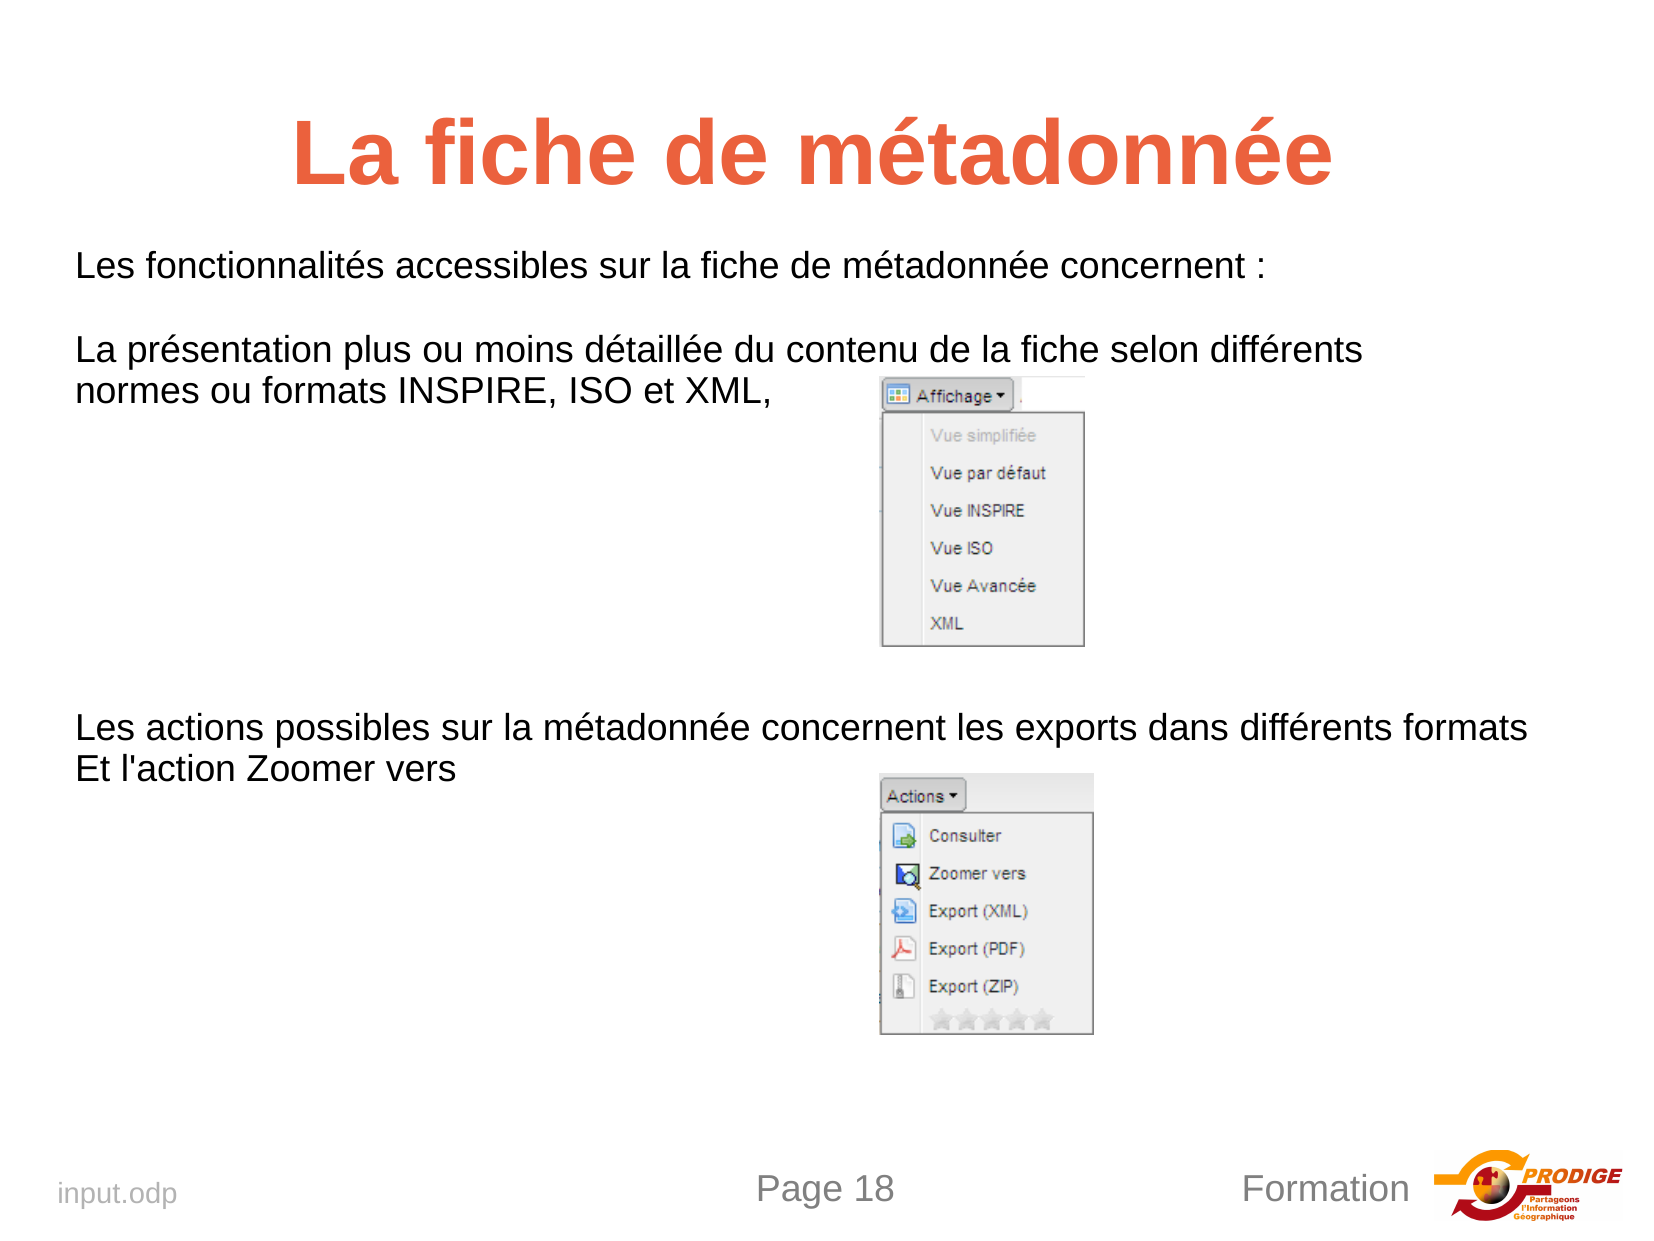

# La fiche de métadonnée
Les fonctionnalités accessibles sur la fiche de métadonnée concernent :
La présentation plus ou moins détaillée du contenu de la fiche selon différents
normes ou formats INSPIRE, ISO et XML,
Les actions possibles sur la métadonnée concernent les exports dans différents formats
Et l'action Zoomer vers